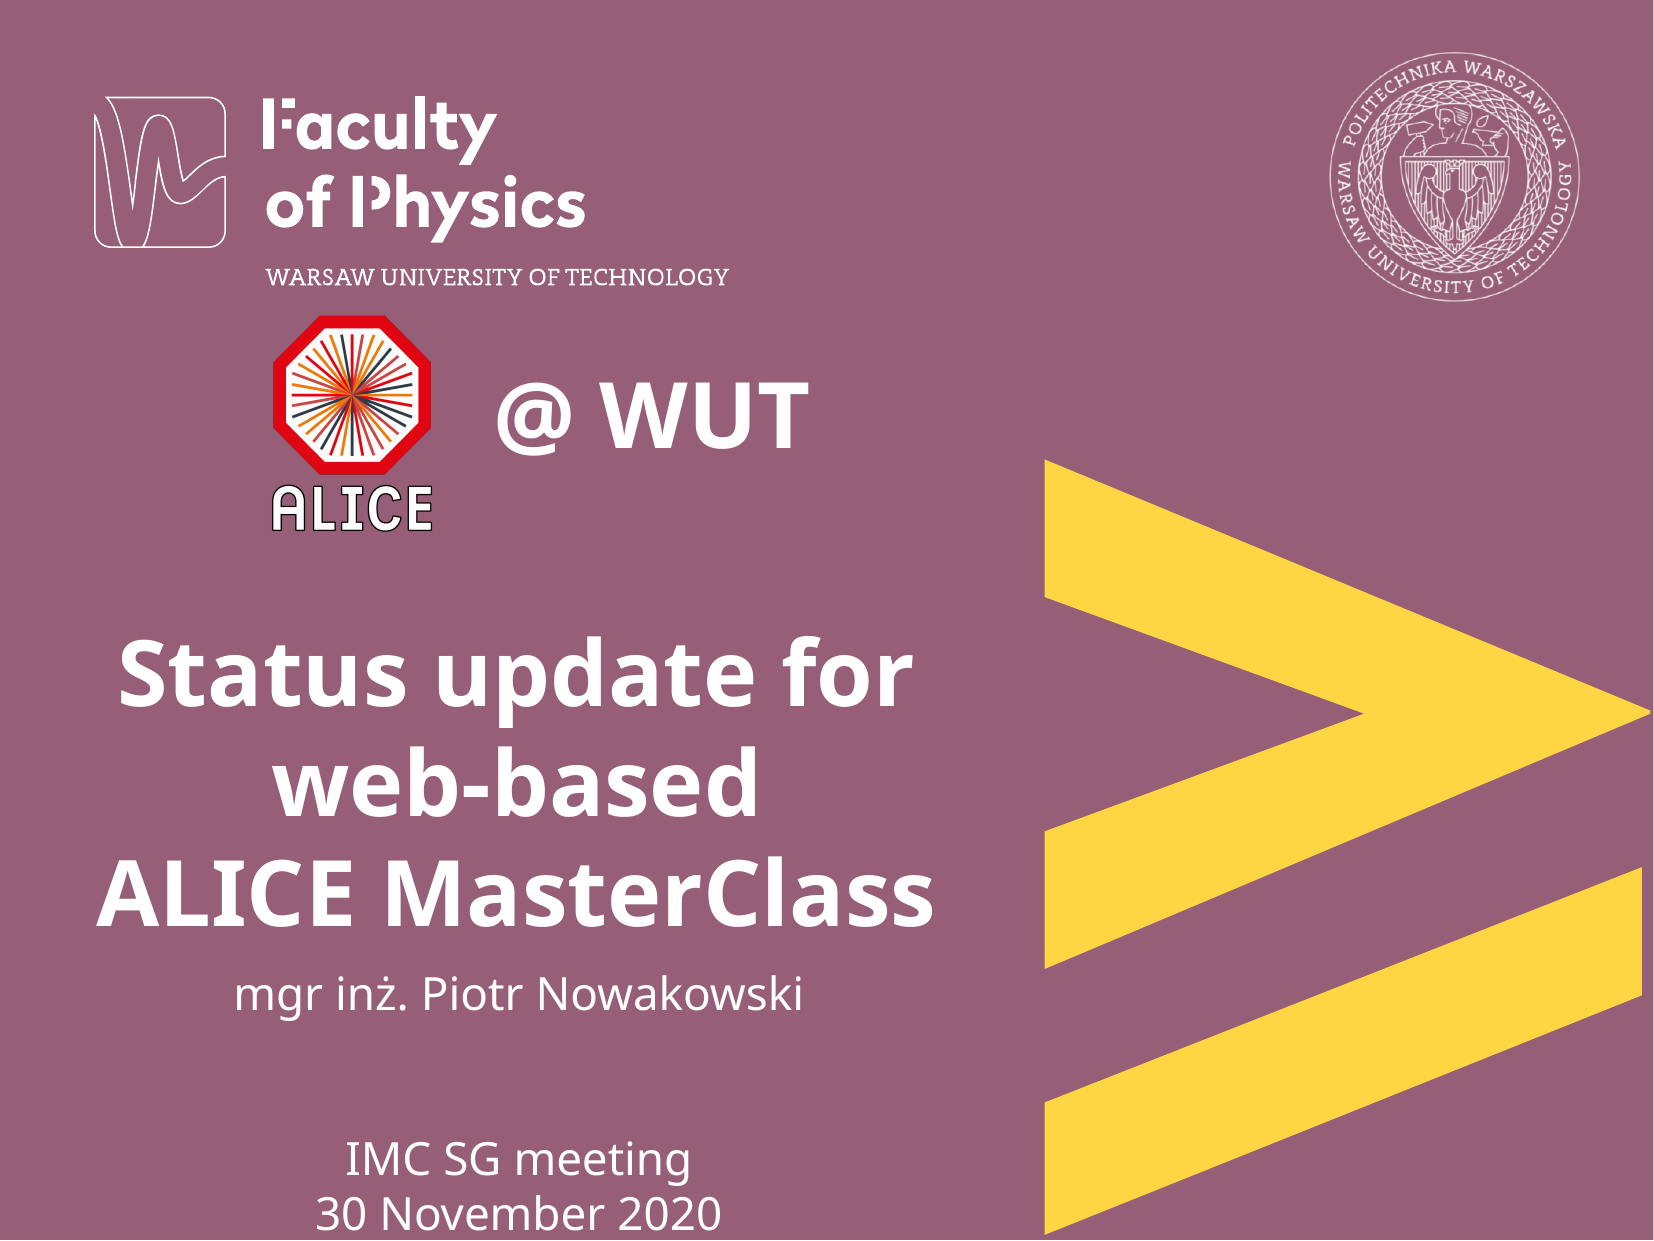

Status update for
web-based
ALICE MasterClass
@ WUT
# mgr inż. Piotr Nowakowski
IMC SG meeting
30 November 2020